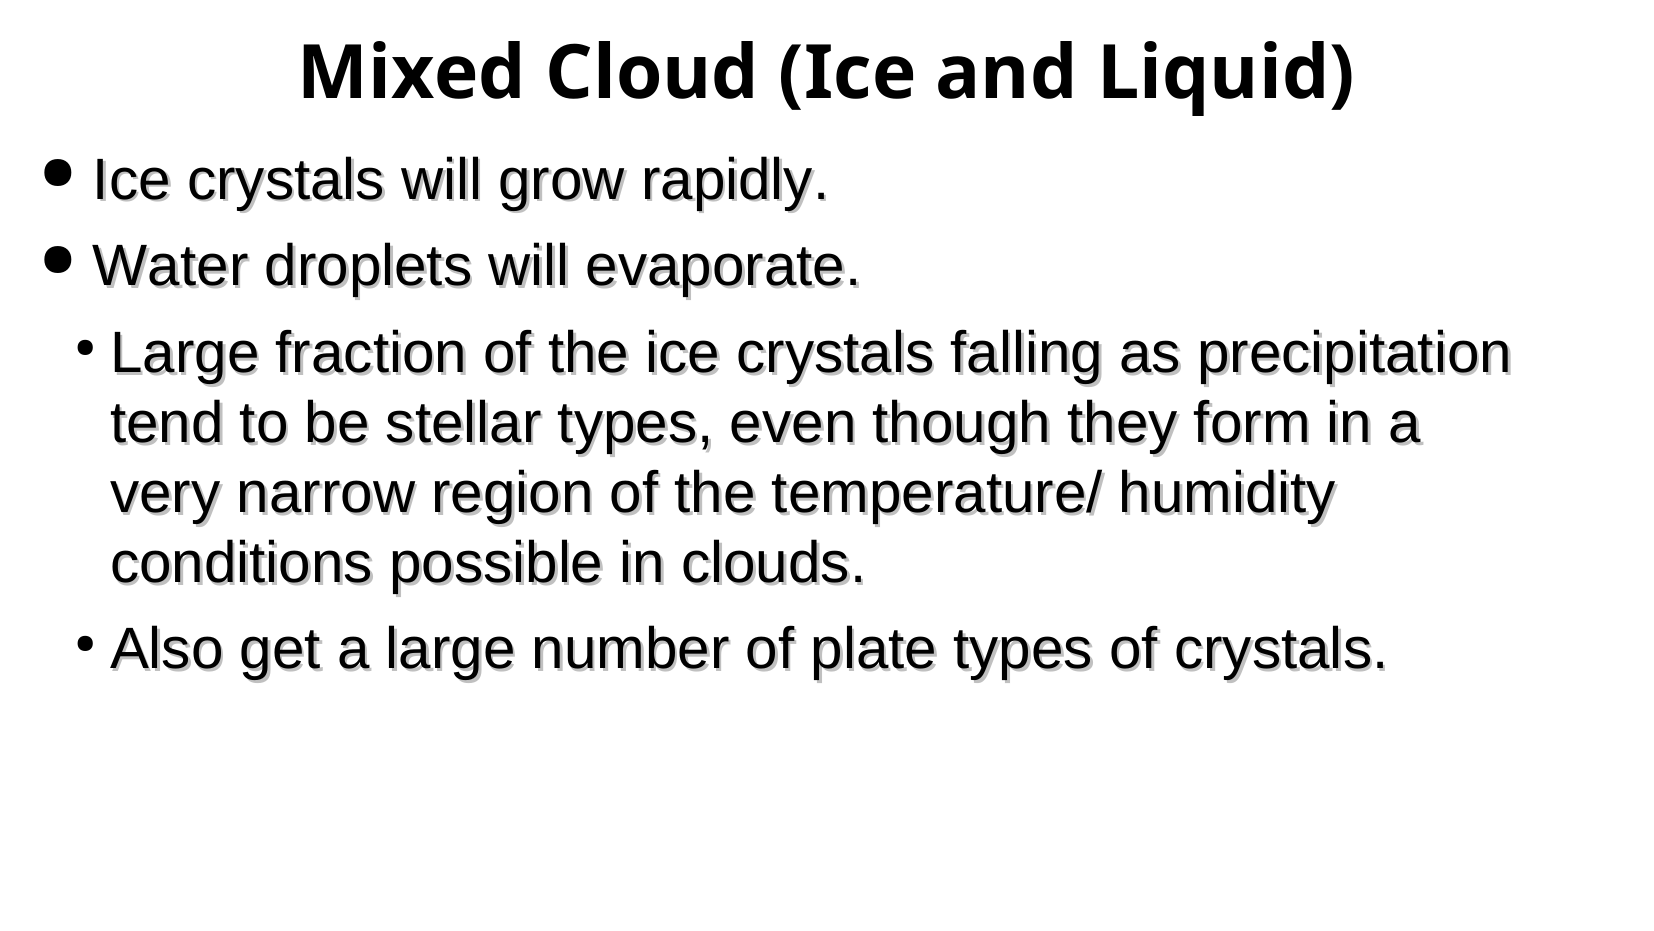

# Mixed Cloud (Ice and Liquid)
 Ice crystals will grow rapidly.
 Water droplets will evaporate.
Large fraction of the ice crystals falling as precipitation tend to be stellar types, even though they form in a very narrow region of the temperature/ humidity conditions possible in clouds.
Also get a large number of plate types of crystals.